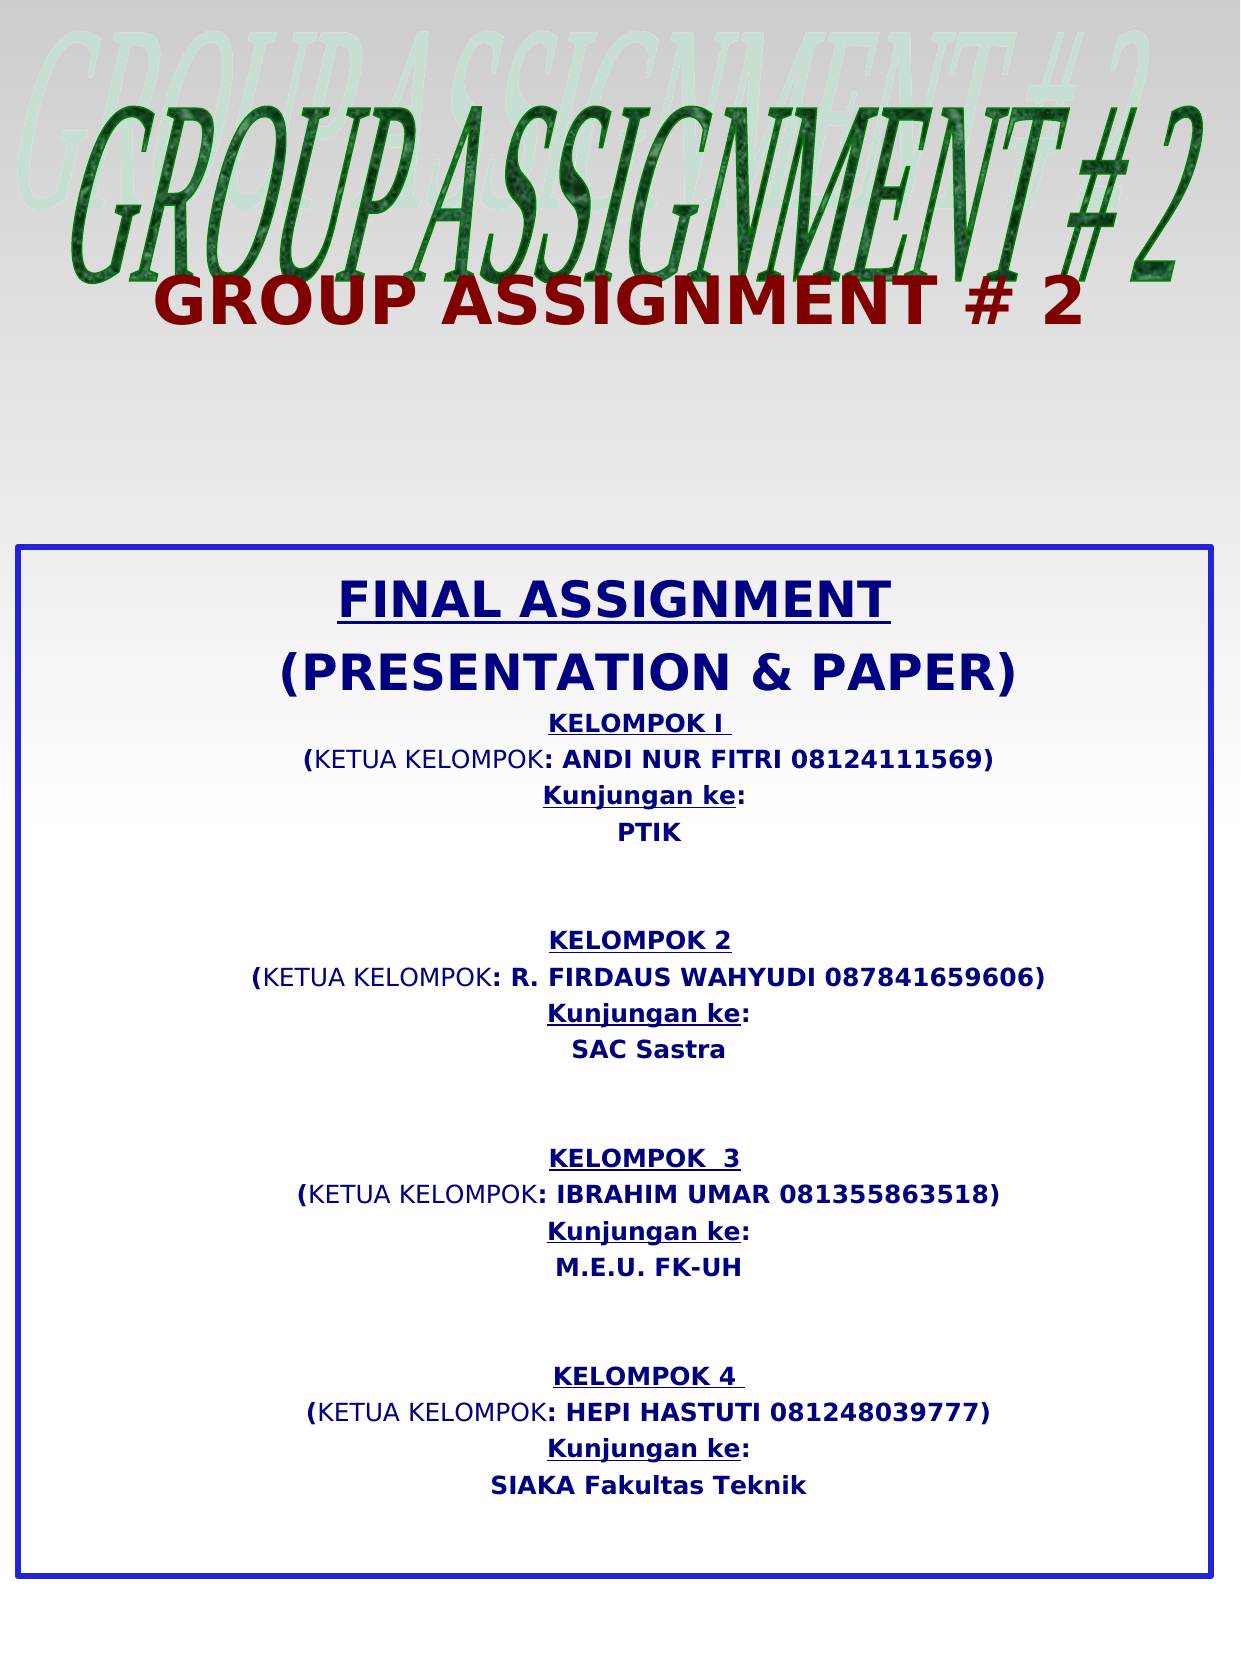

GROUP ASSIGNMENT # 2
# GROUP ASSIGNMENT # 2
FINAL ASSIGNMENT
(PRESENTATION & PAPER)
KELOMPOK I
(KETUA KELOMPOK: ANDI NUR FITRI 08124111569)
Kunjungan ke:
PTIK
KELOMPOK 2
(KETUA KELOMPOK: R. FIRDAUS WAHYUDI 087841659606)
Kunjungan ke:
SAC Sastra
KELOMPOK 3
(KETUA KELOMPOK: IBRAHIM UMAR 081355863518)
Kunjungan ke:
M.E.U. FK-UH
KELOMPOK 4
(KETUA KELOMPOK: HEPI HASTUTI 081248039777)
Kunjungan ke:
SIAKA Fakultas Teknik